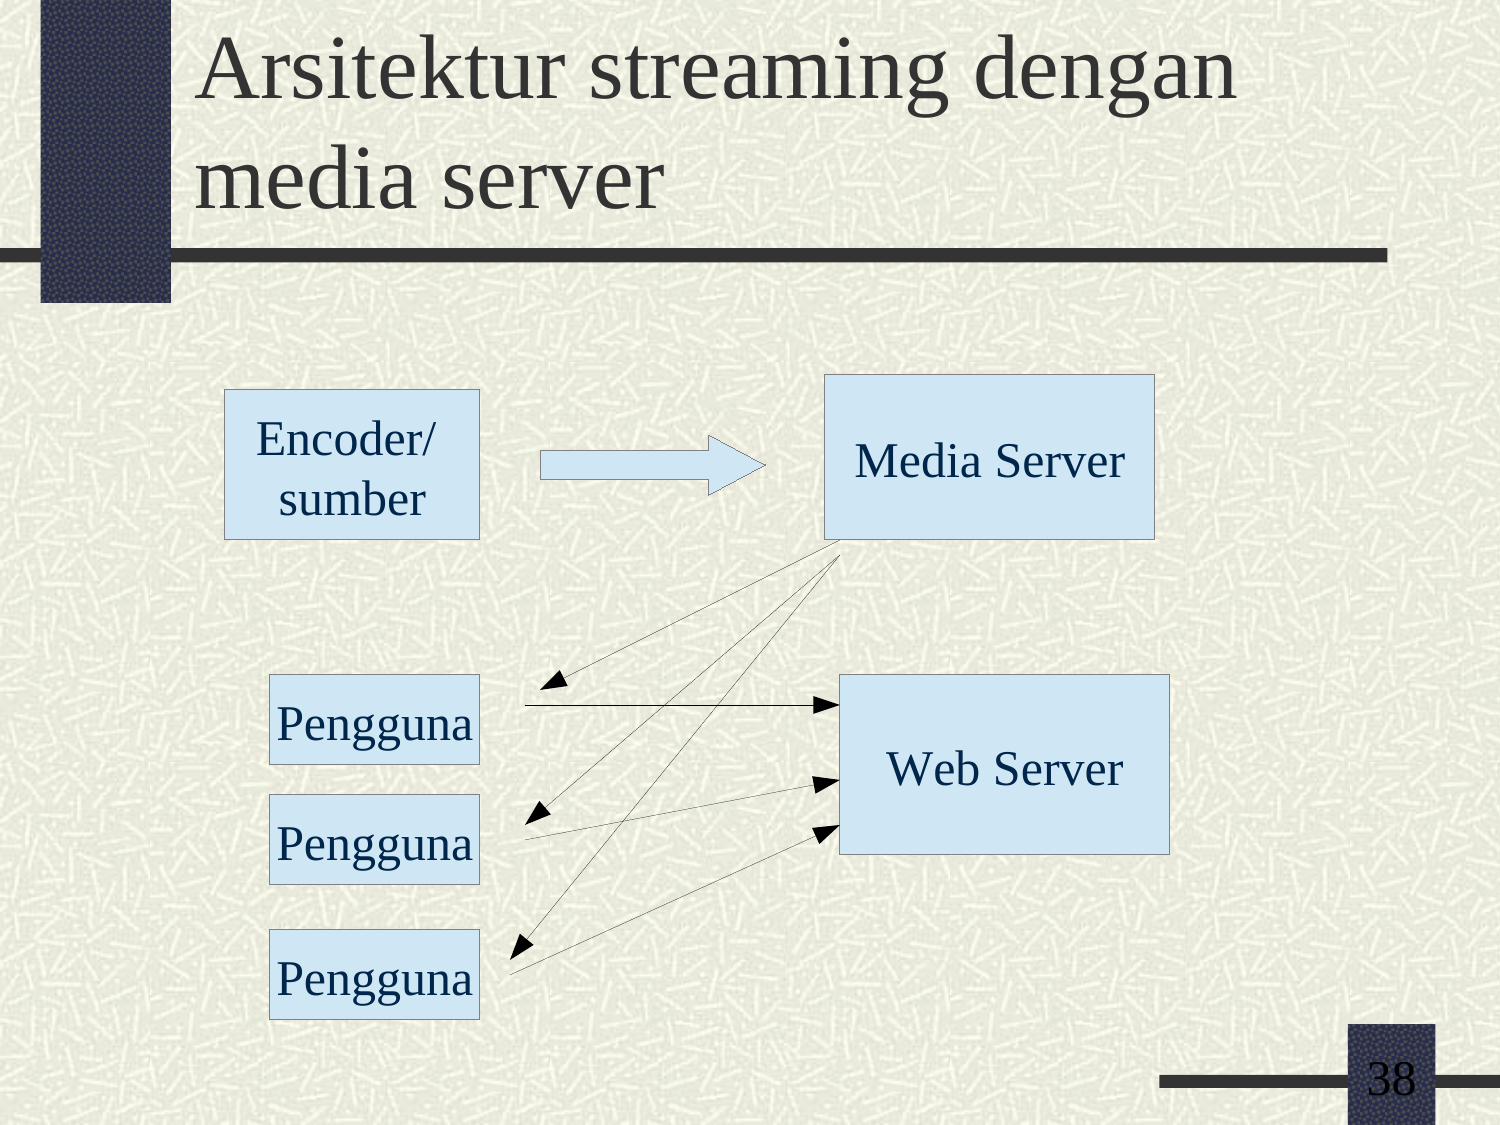

# Arsitektur streaming dengan media server
Media Server
Encoder/
sumber
Pengguna
Web Server
Pengguna
Pengguna
38